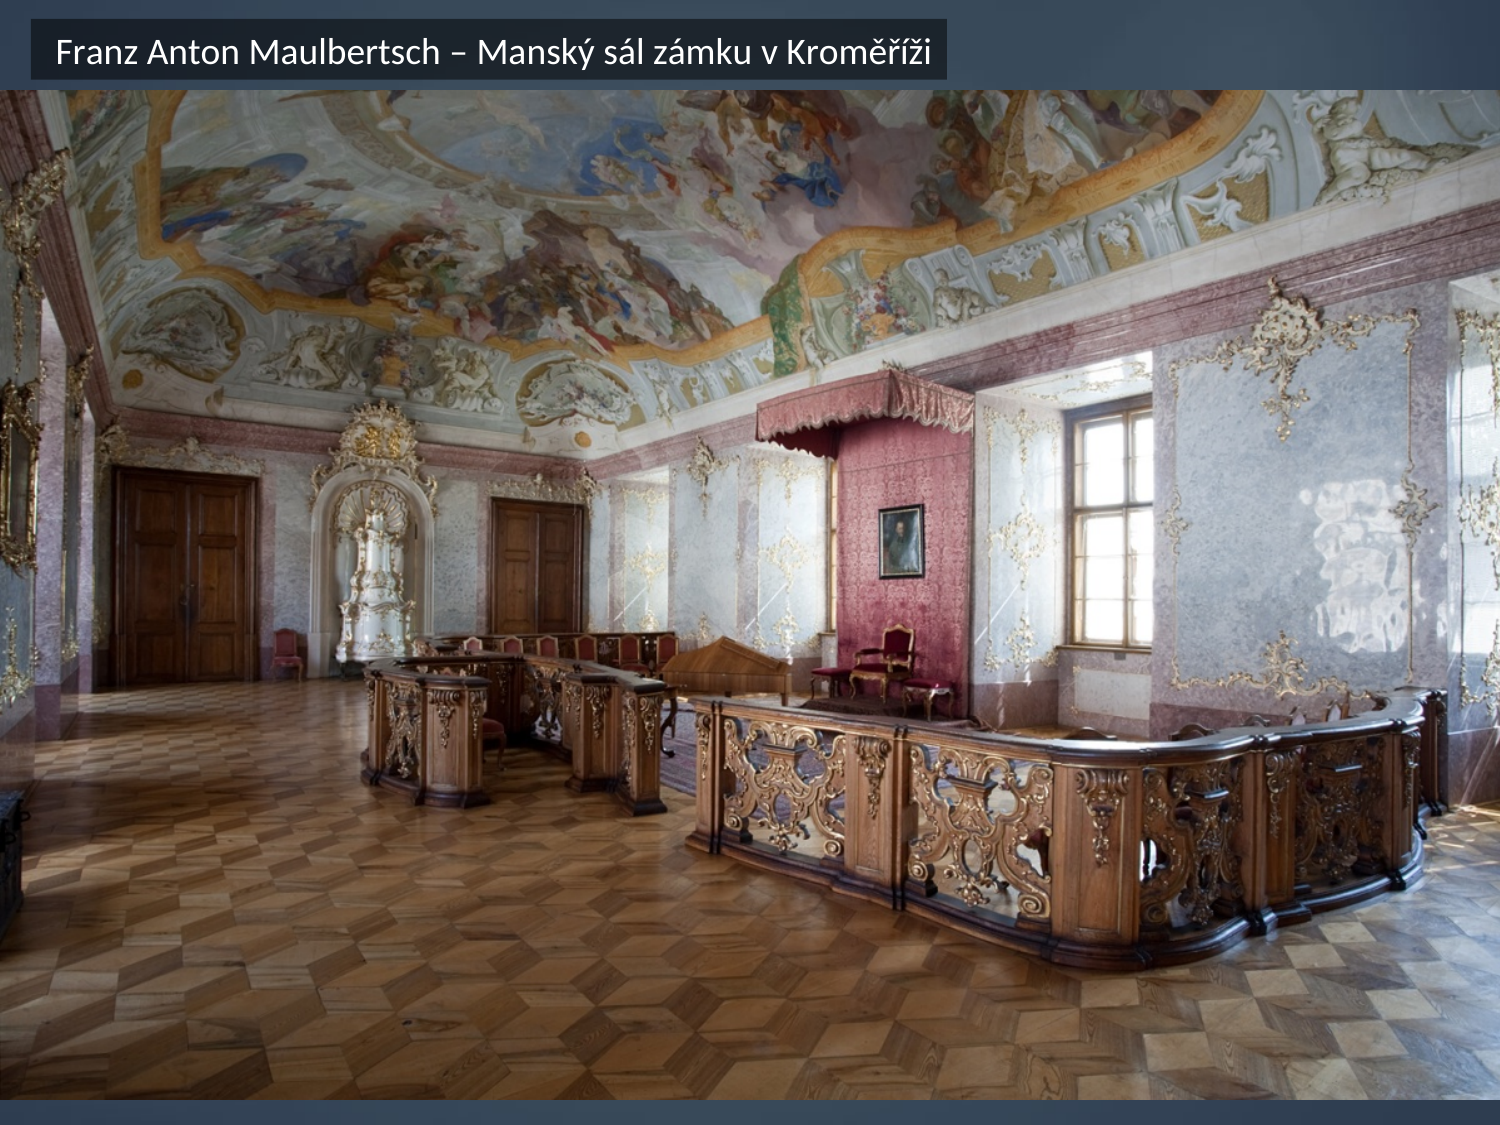

Franz Anton Maulbertsch – Manský sál zámku v Kroměříži